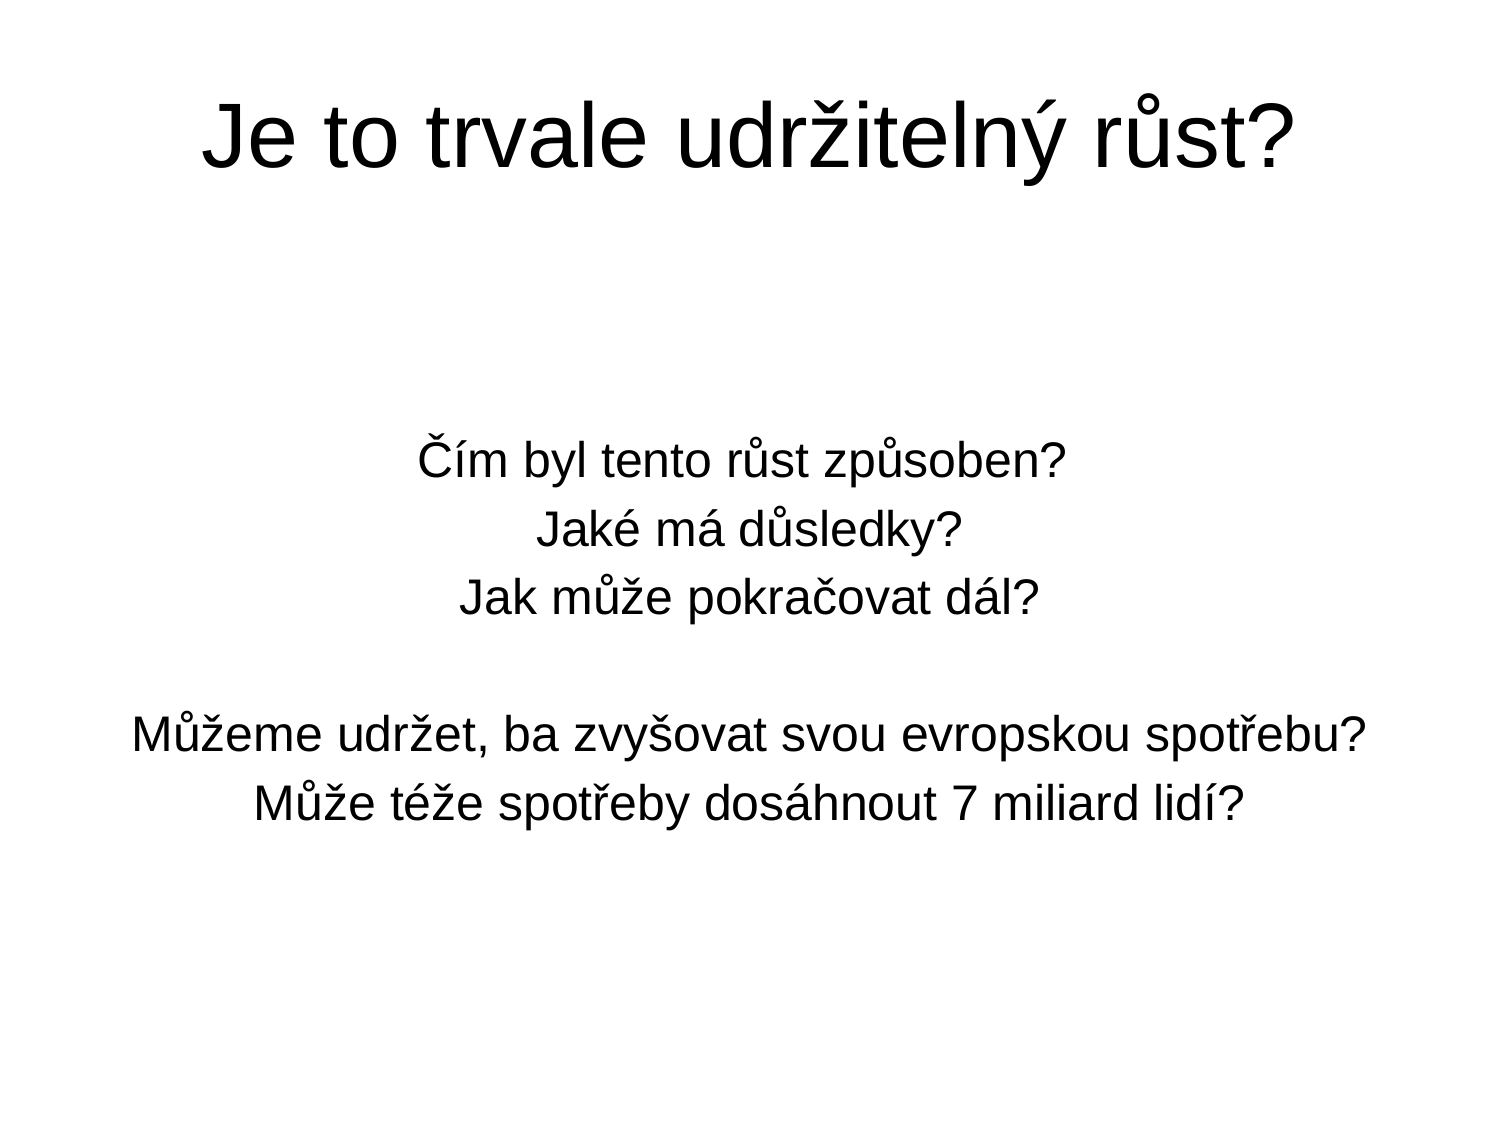

# Je to trvale udržitelný růst?
Čím byl tento růst způsoben?
Jaké má důsledky?
Jak může pokračovat dál?
Můžeme udržet, ba zvyšovat svou evropskou spotřebu?
Může téže spotřeby dosáhnout 7 miliard lidí?